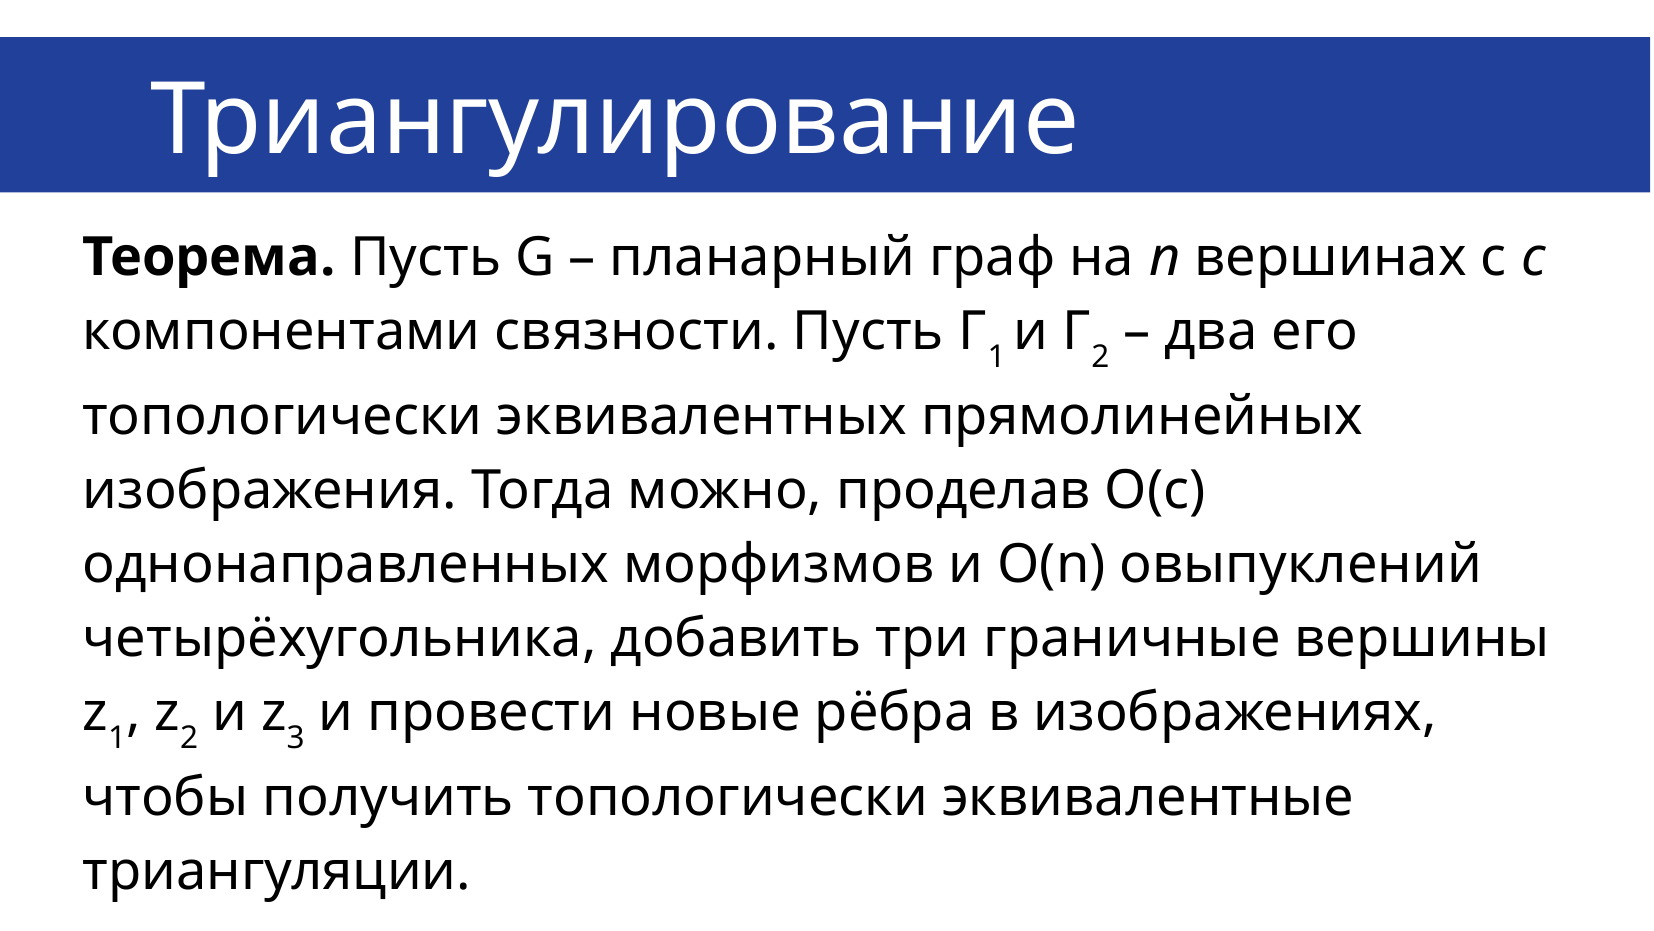

# Триангулирование
Теорема. Пусть G – планарный граф на n вершинах с c компонентами связности. Пусть Г1 и Г2 – два его топологически эквивалентных прямолинейных изображения. Тогда можно, проделав O(c) однонаправленных морфизмов и O(n) овыпуклений четырёхугольника, добавить три граничные вершины z1, z2 и z3 и провести новые рёбра в изображениях, чтобы получить топологически эквивалентные триангуляции.